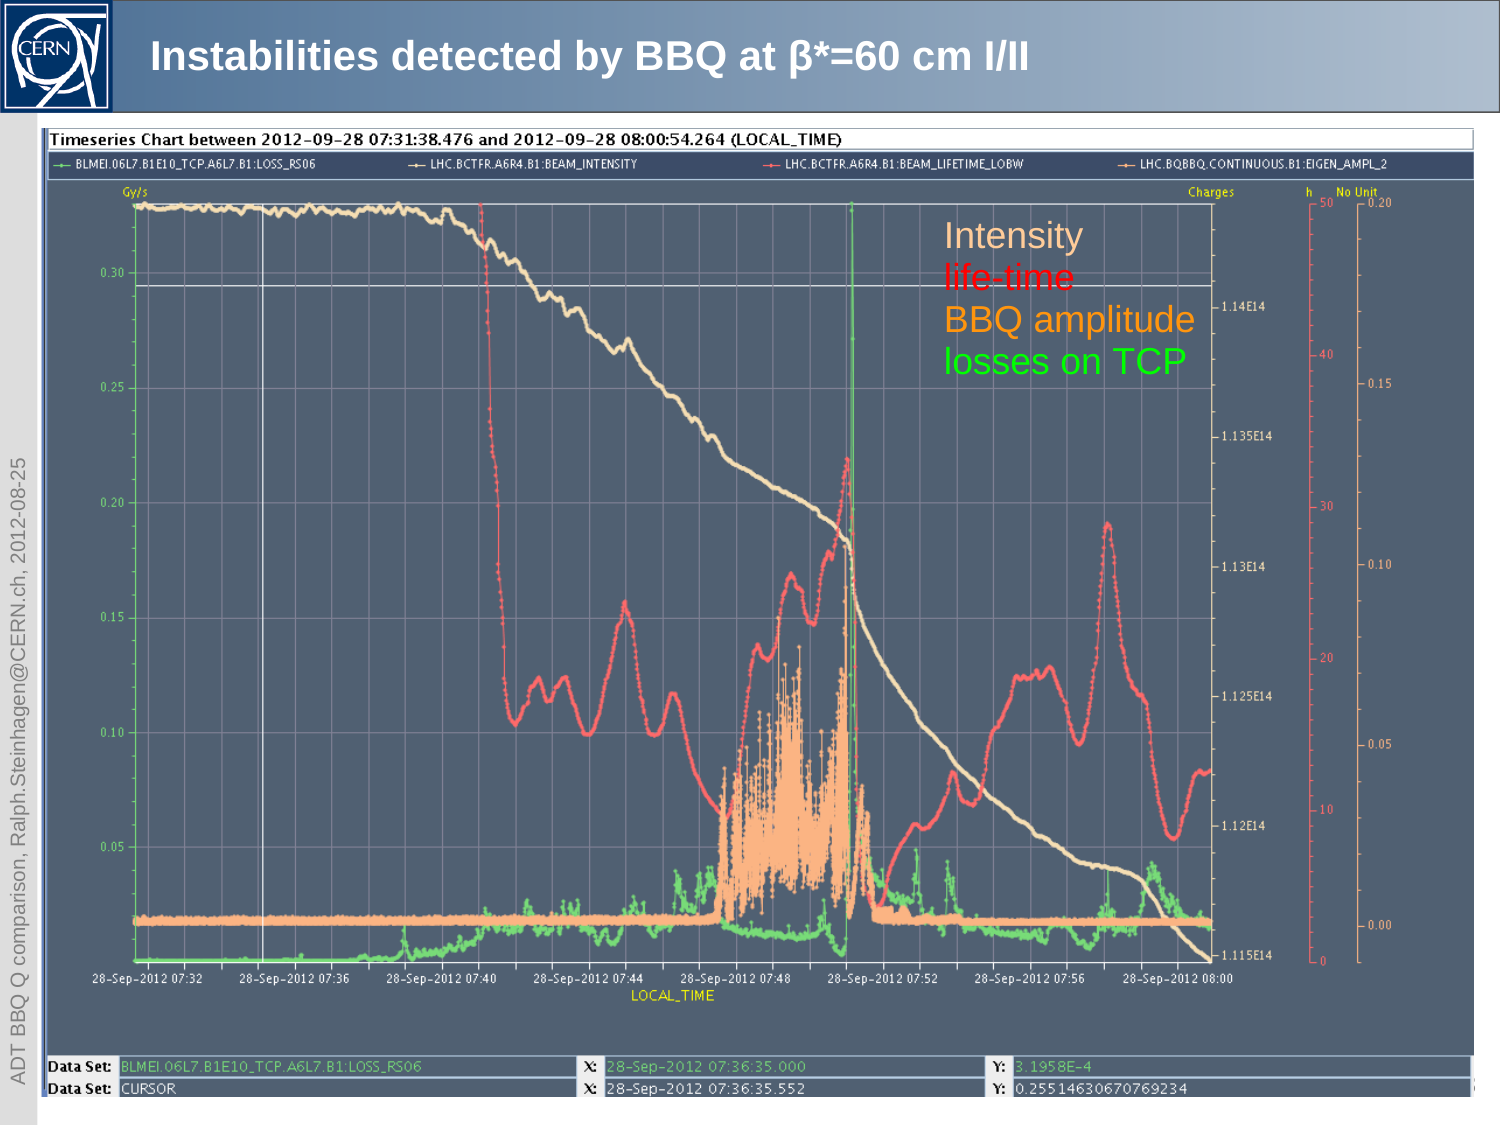

# Instabilities detected by BBQ at β*=60 cm I/II
Intensity
life-time
BBQ amplitude
losses on TCP